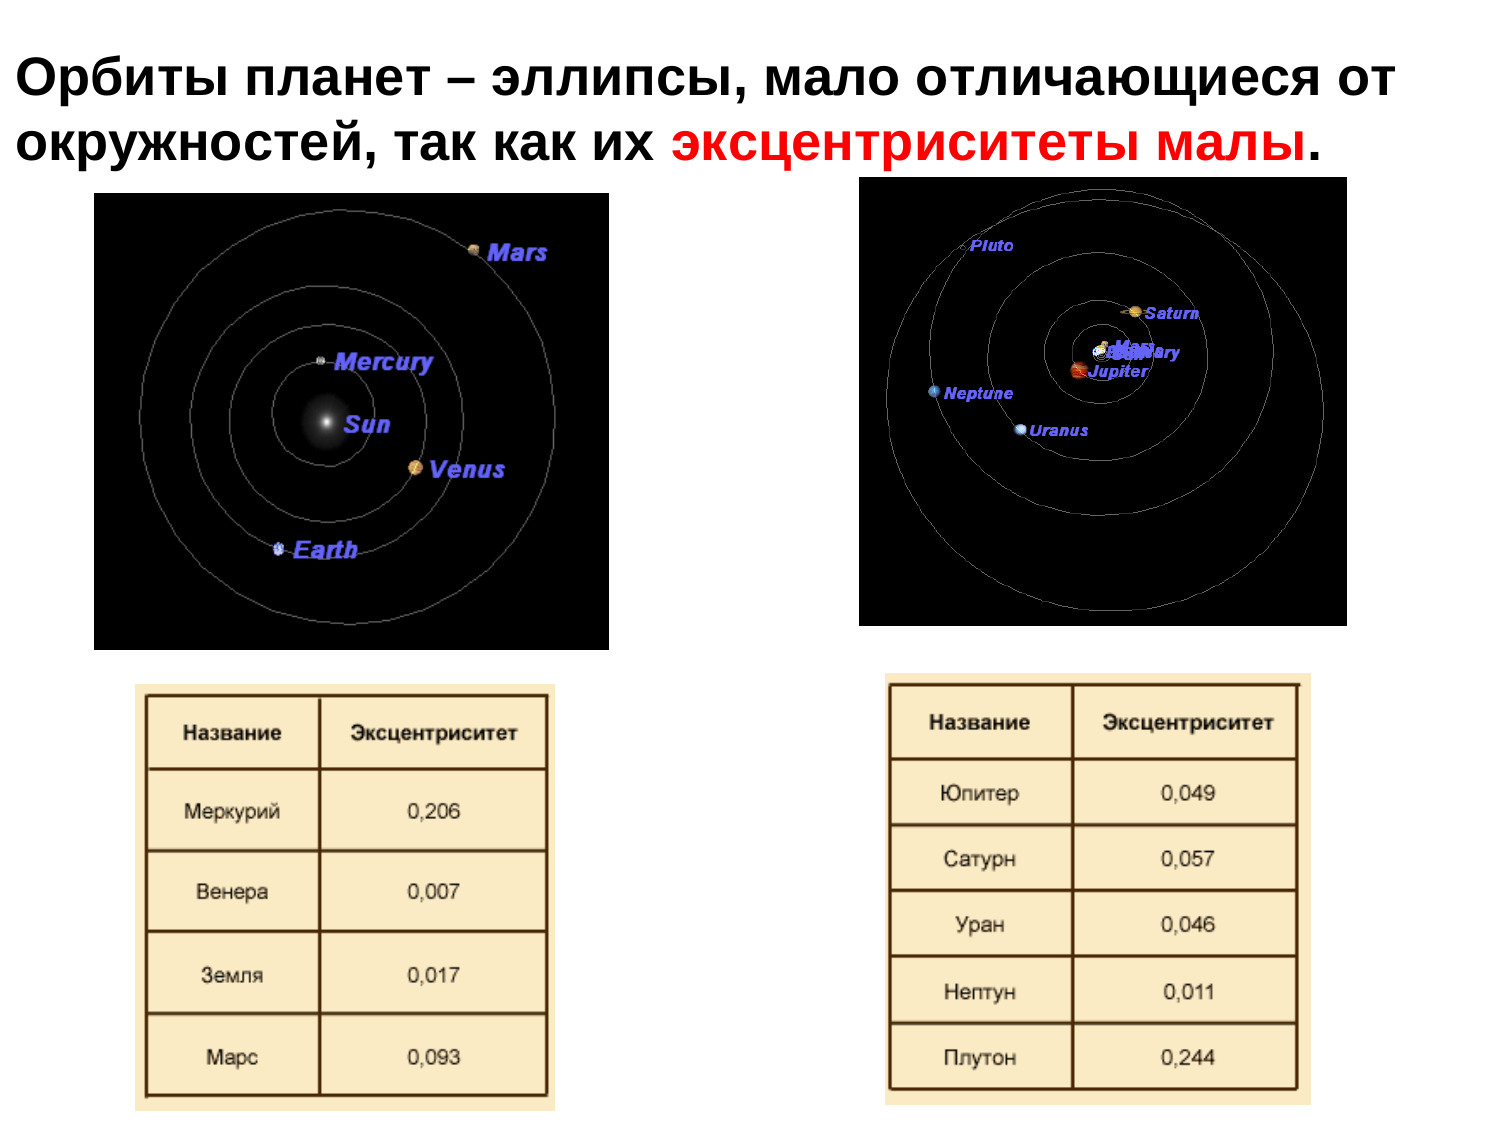

Орбиты планет – эллипсы, мало отличающиеся от окружностей, так как их эксцентриситеты малы.